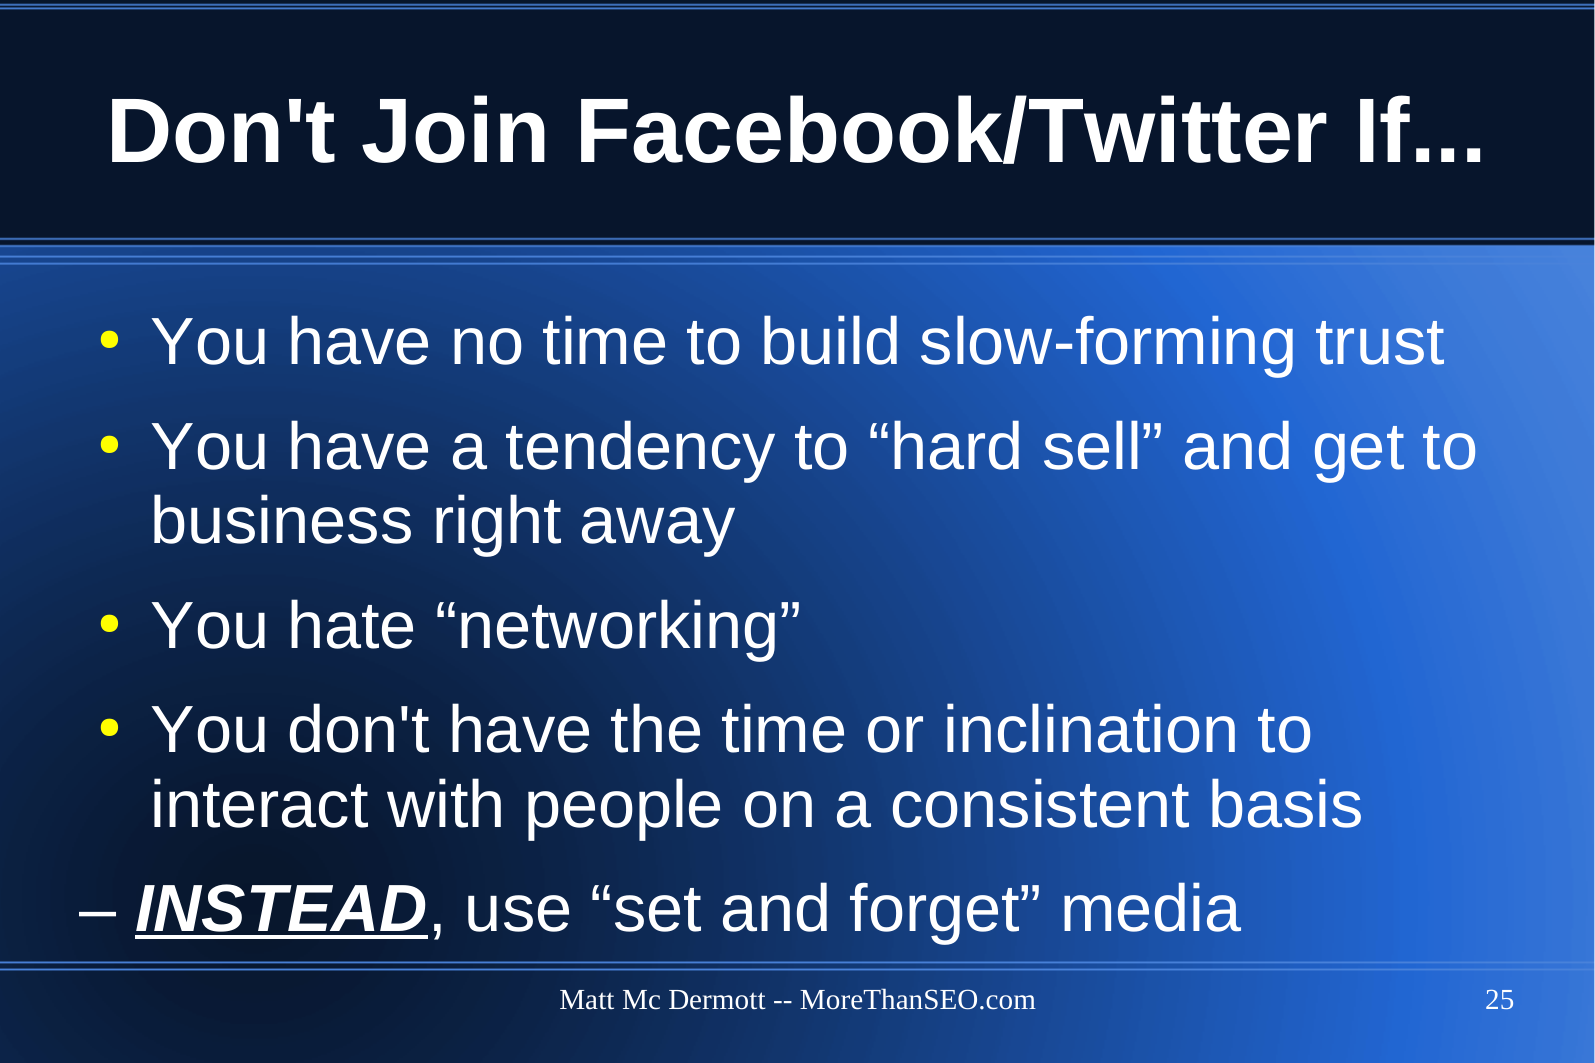

# Don't Join Facebook/Twitter If...
You have no time to build slow-forming trust
You have a tendency to “hard sell” and get to business right away
You hate “networking”
You don't have the time or inclination to interact with people on a consistent basis
– INSTEAD, use “set and forget” media
Matt Mc Dermott -- MoreThanSEO.com
25